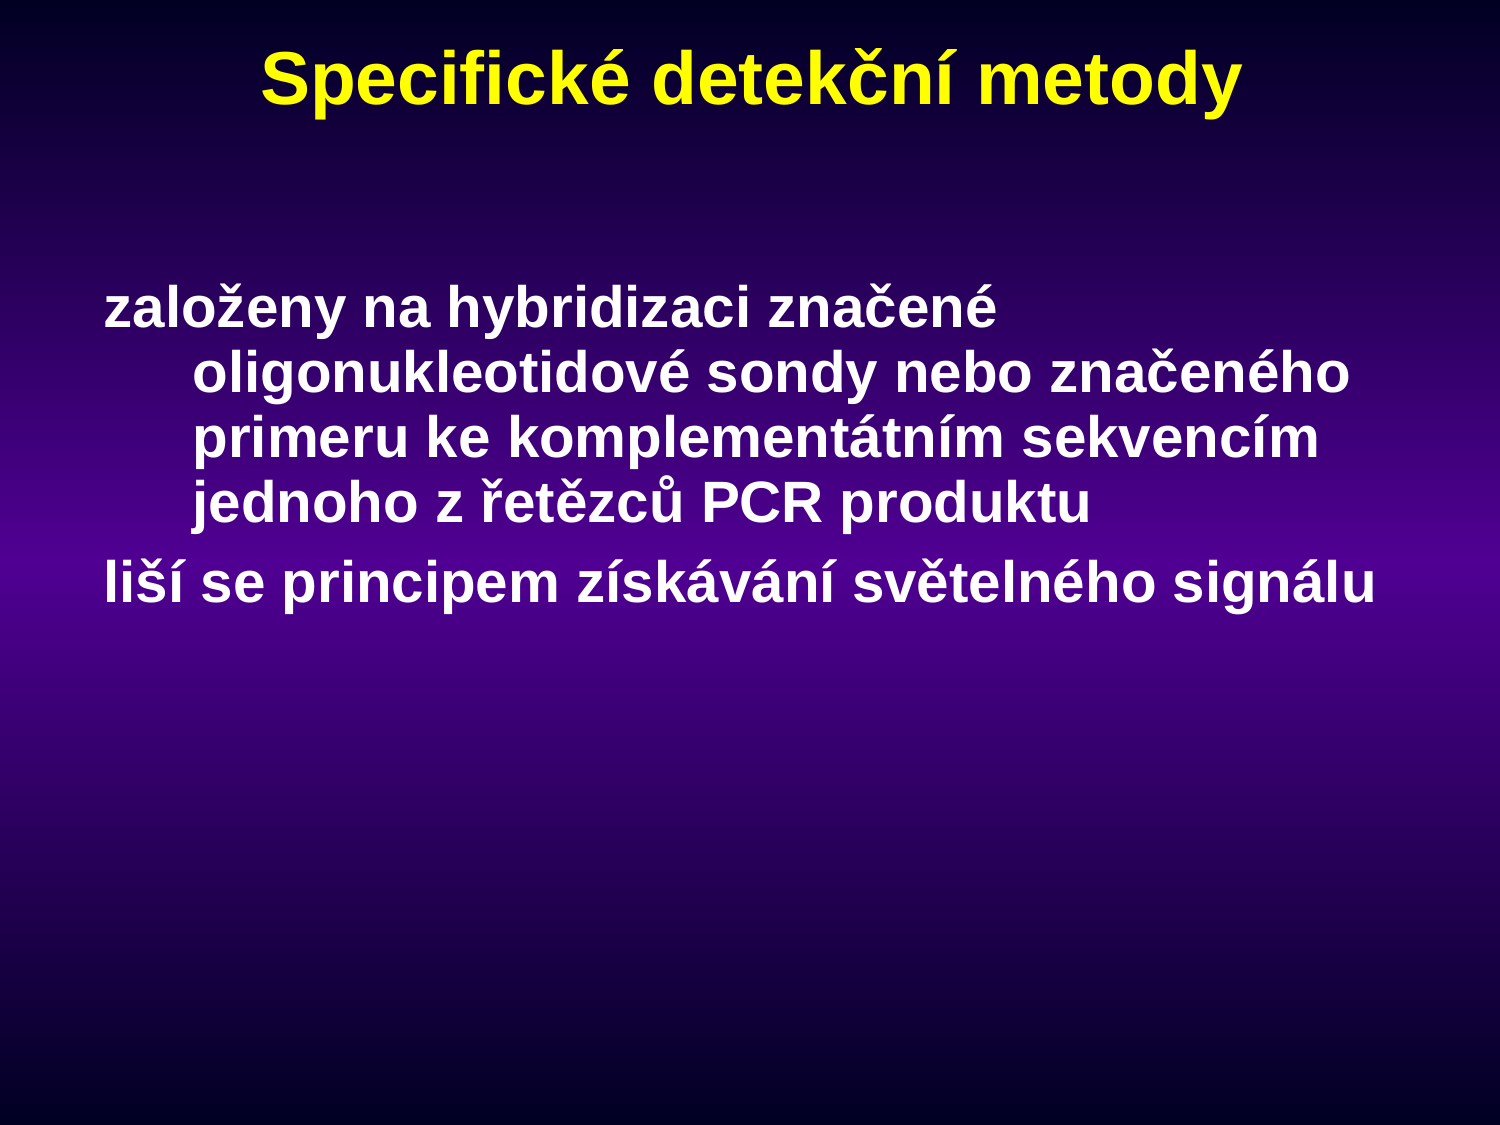

# Specifické detekční metody
založeny na hybridizaci značené oligonukleotidové sondy nebo značeného primeru ke komplementátním sekvencím jednoho z řetězců PCR produktu
liší se principem získávání světelného signálu